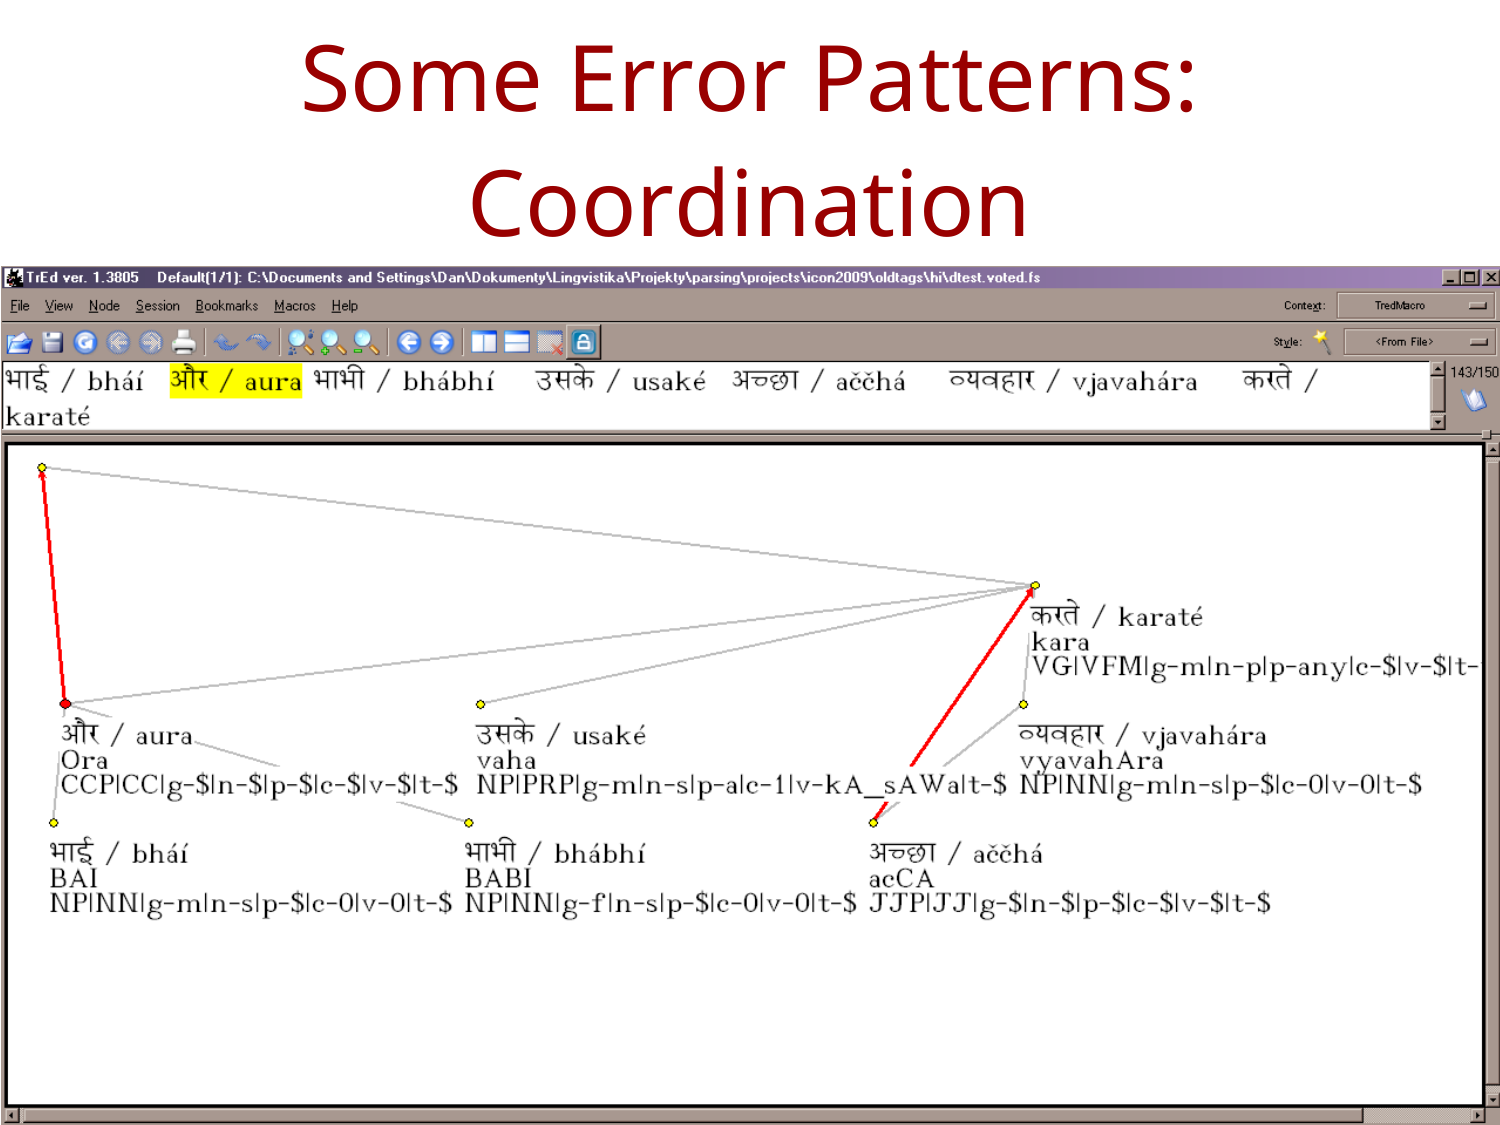

# Some Error Patterns: Coordination
ICON NLP Tools Contest, Hyderabad, 16.12.2009
12